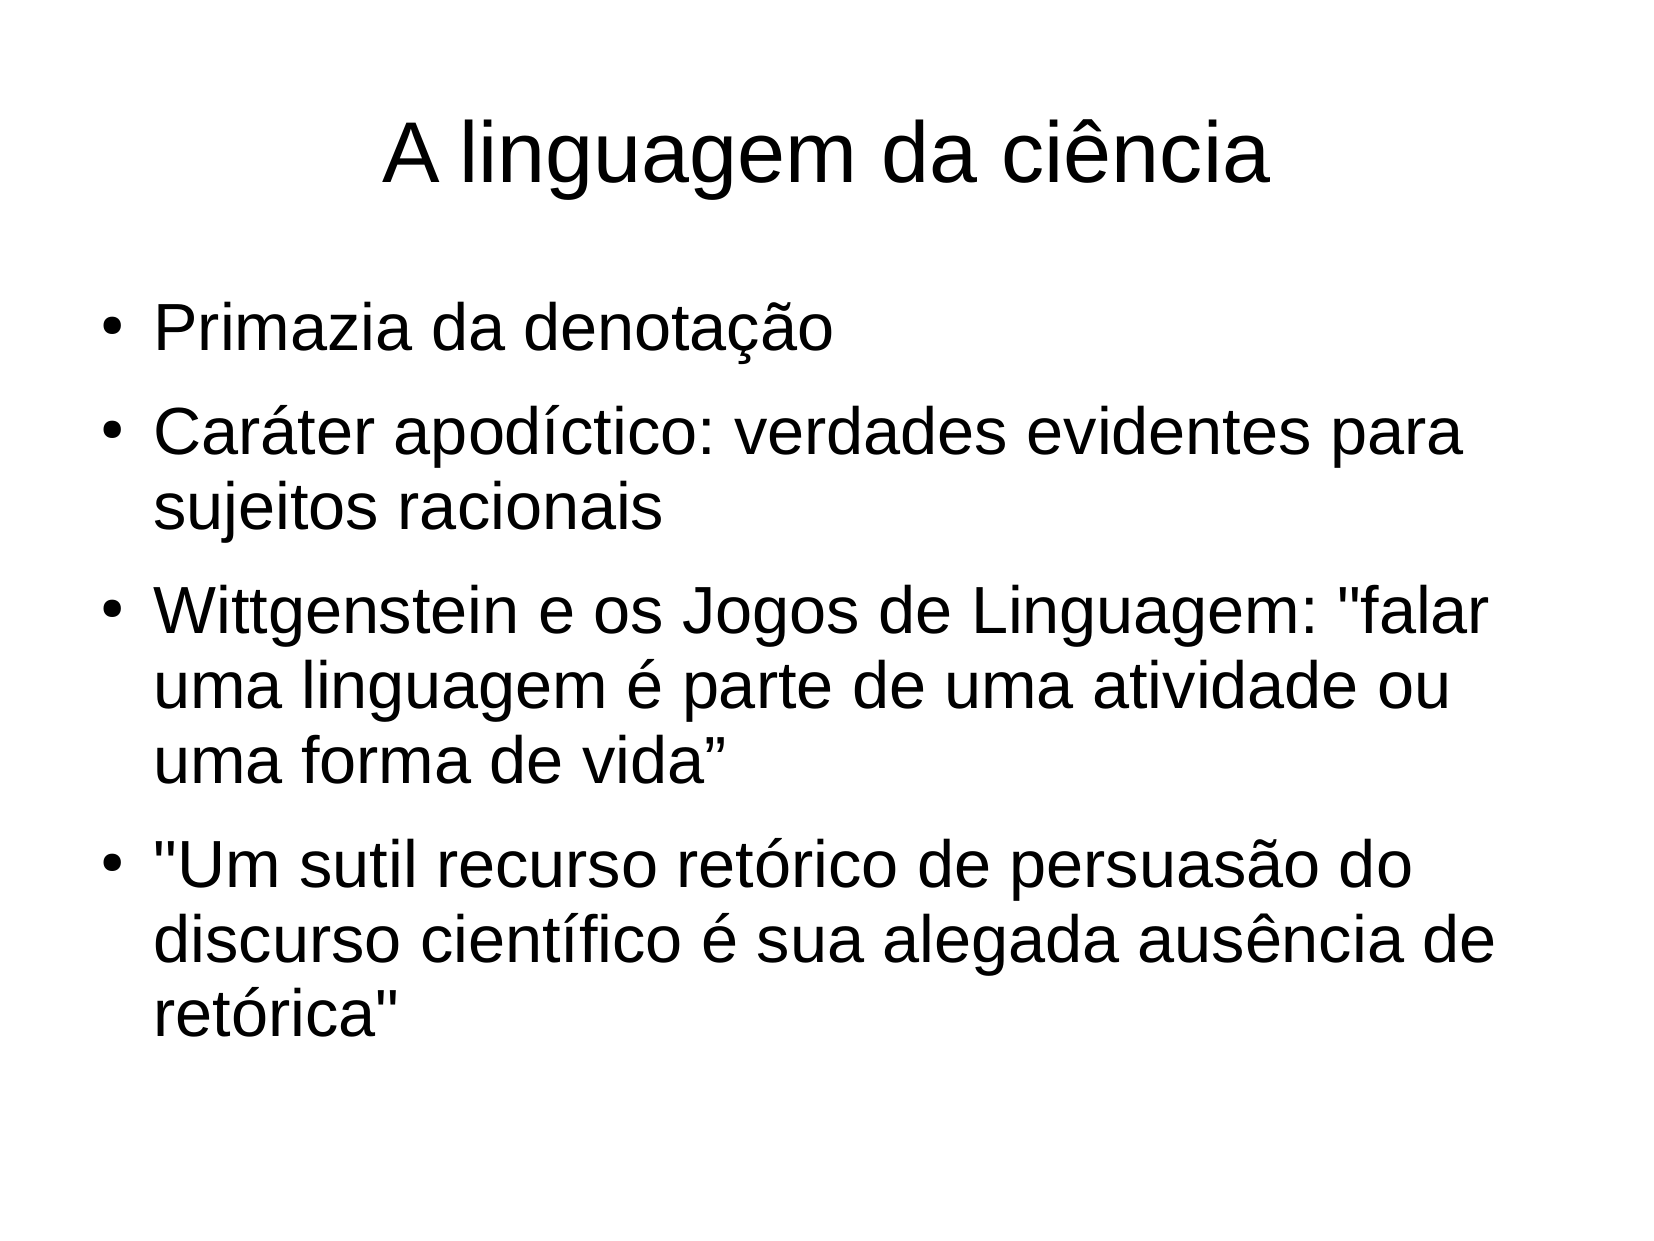

# A linguagem da ciência
Primazia da denotação
Caráter apodíctico: verdades evidentes para sujeitos racionais
Wittgenstein e os Jogos de Linguagem: "falar uma linguagem é parte de uma atividade ou uma forma de vida”
"Um sutil recurso retórico de persuasão do discurso científico é sua alegada ausência de retórica"